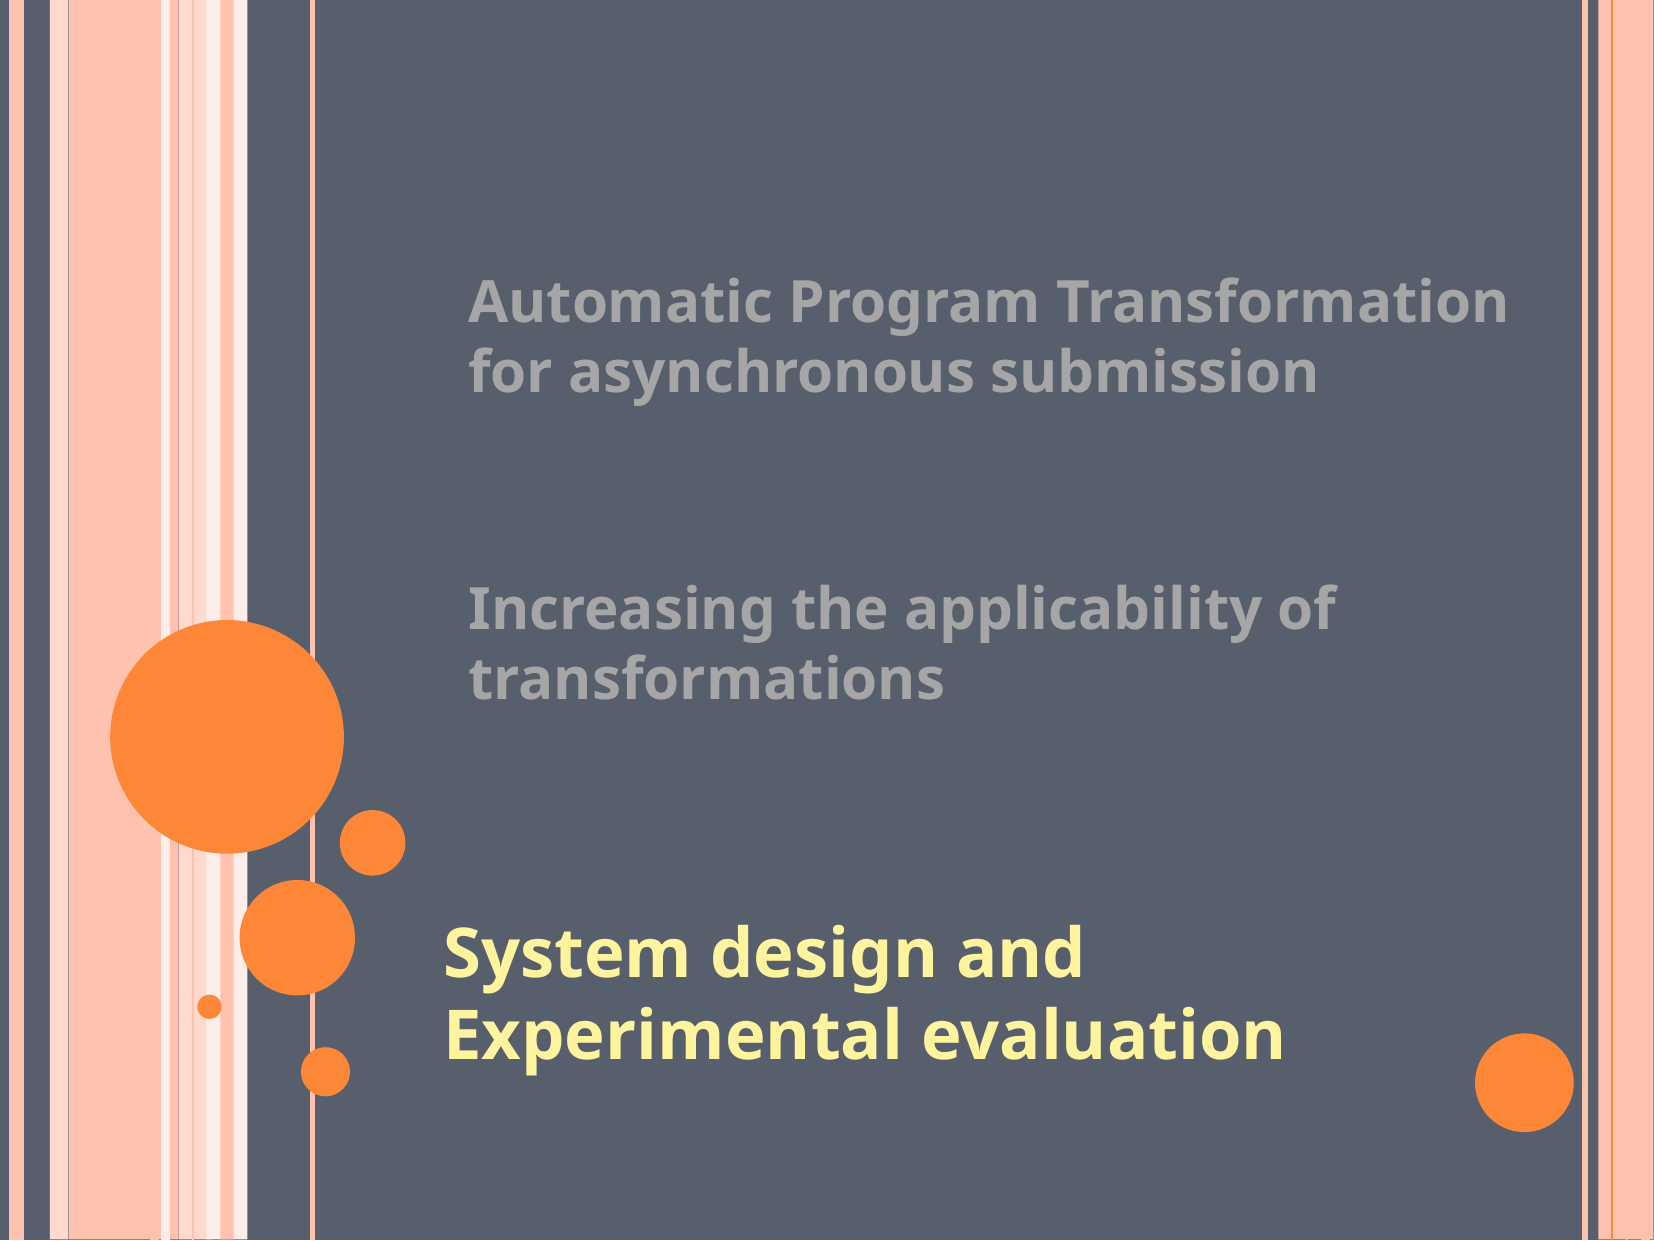

Automatic Program Transformation for asynchronous submission
Increasing the applicability of transformations
System design and Experimental evaluation